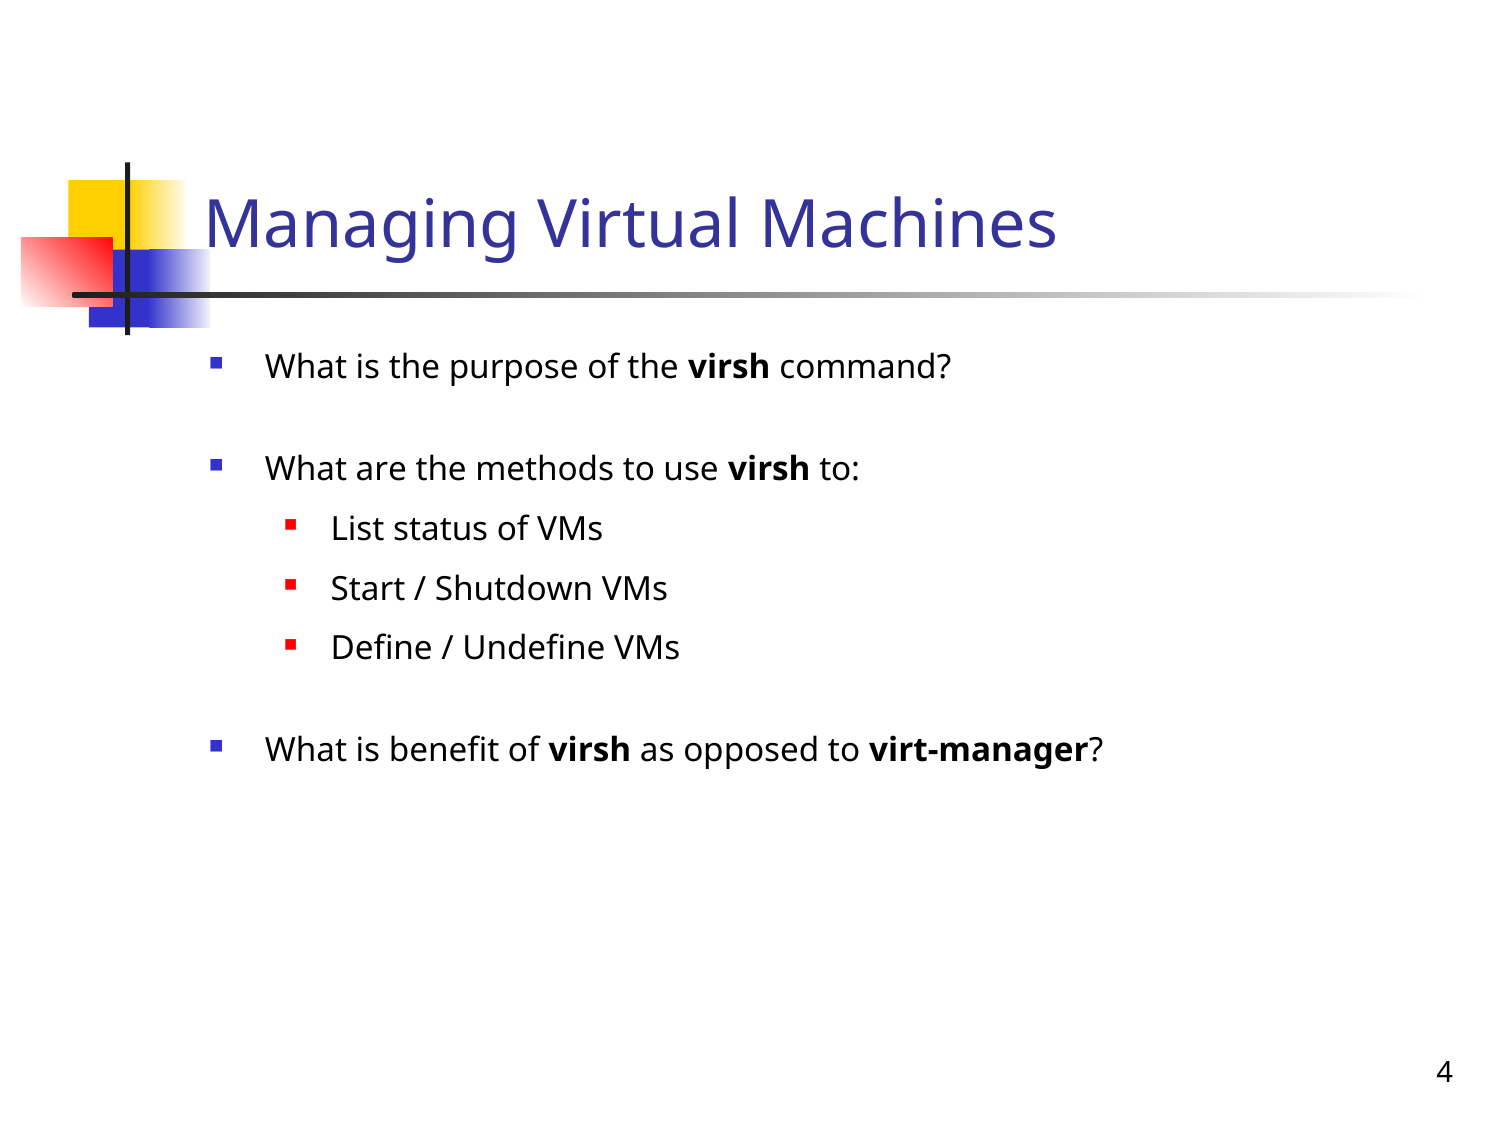

# Managing Virtual Machines
What is the purpose of the virsh command?
What are the methods to use virsh to:
List status of VMs
Start / Shutdown VMs
Define / Undefine VMs
What is benefit of virsh as opposed to virt-manager?
4